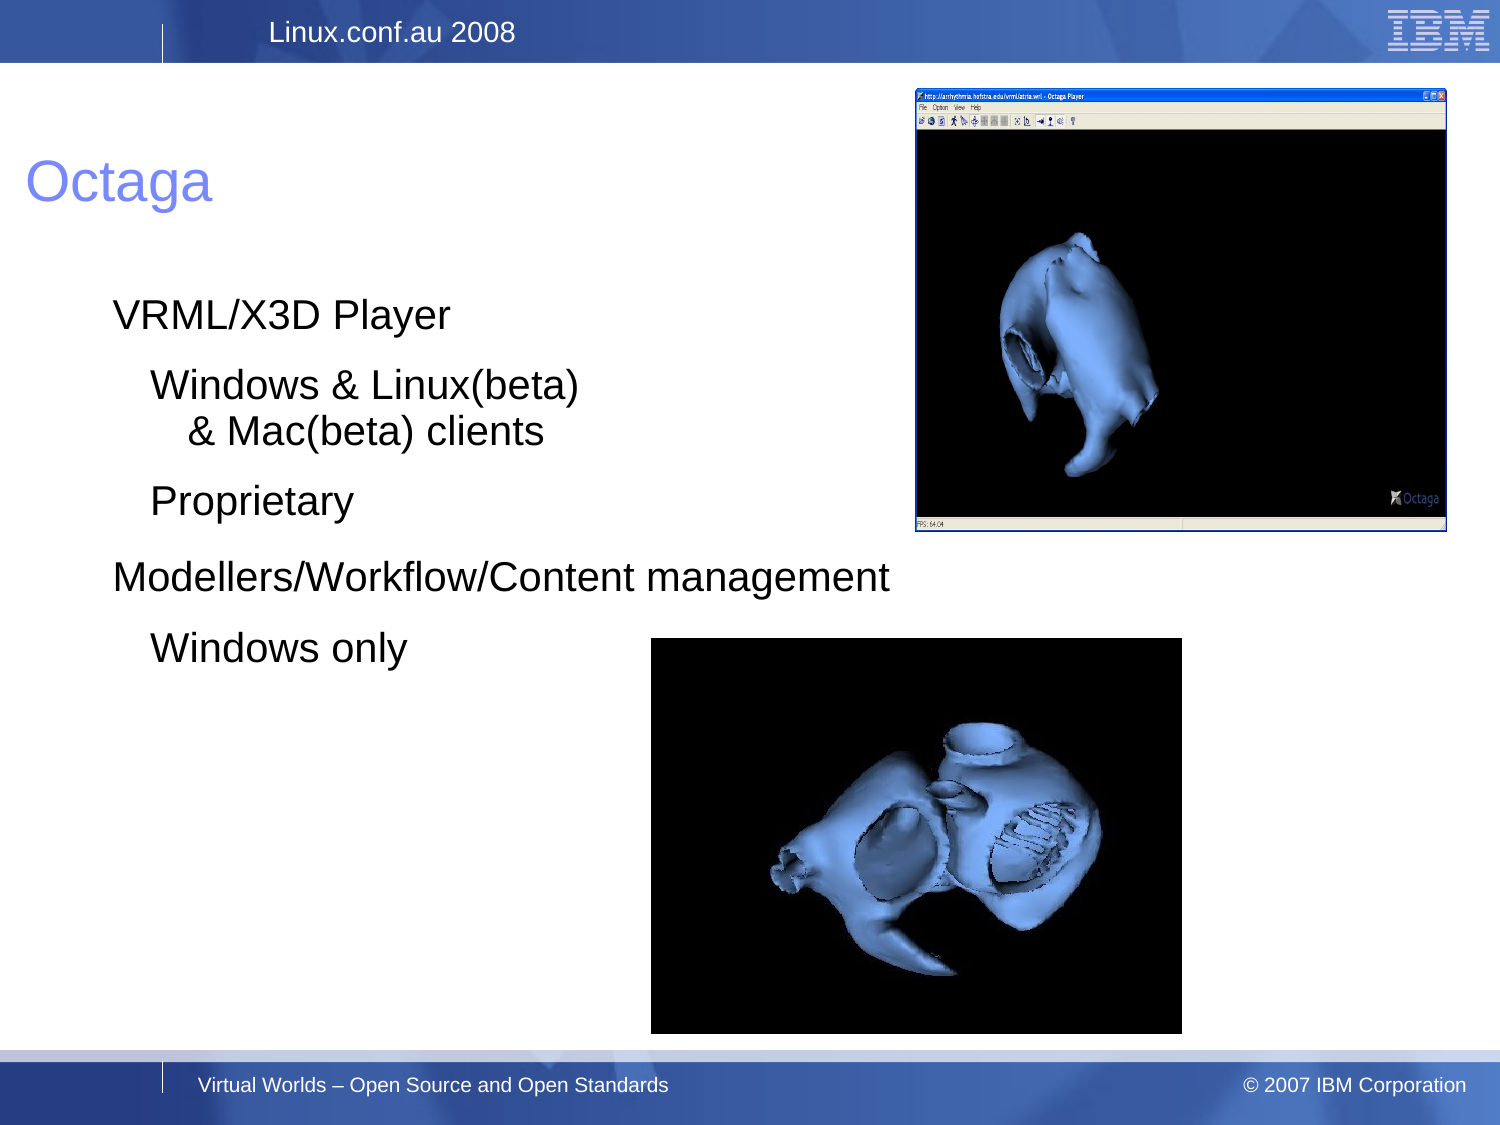

# Octaga
VRML/X3D Player
Windows & Linux(beta)
& Mac(beta) clients
Proprietary
Modellers/Workflow/Content management
Windows only
15